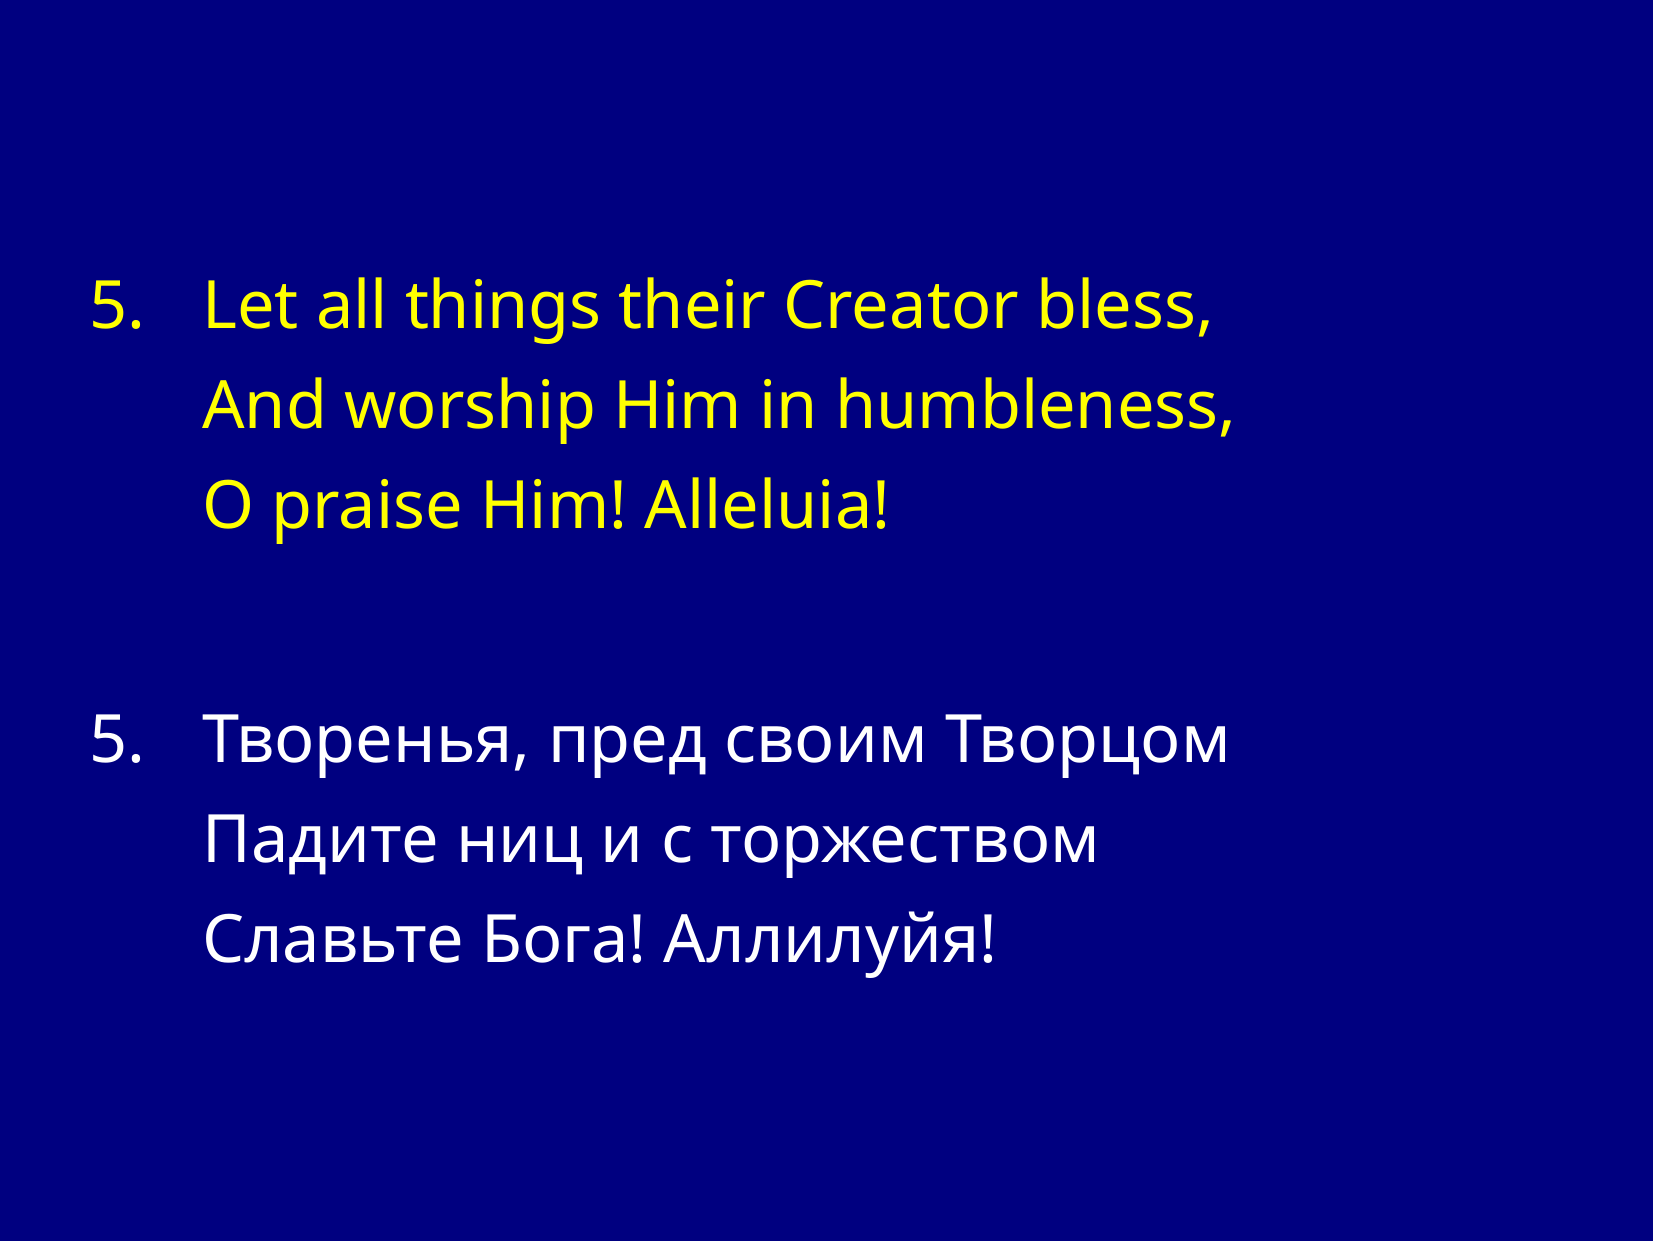

5.	Let all things their Creator bless,
	And worship Him in humbleness,
	O praise Him! Alleluia!
5.	Творенья, пред своим Творцом
	Падите ниц и с торжеством
	Славьте Бога! Аллилуйя!